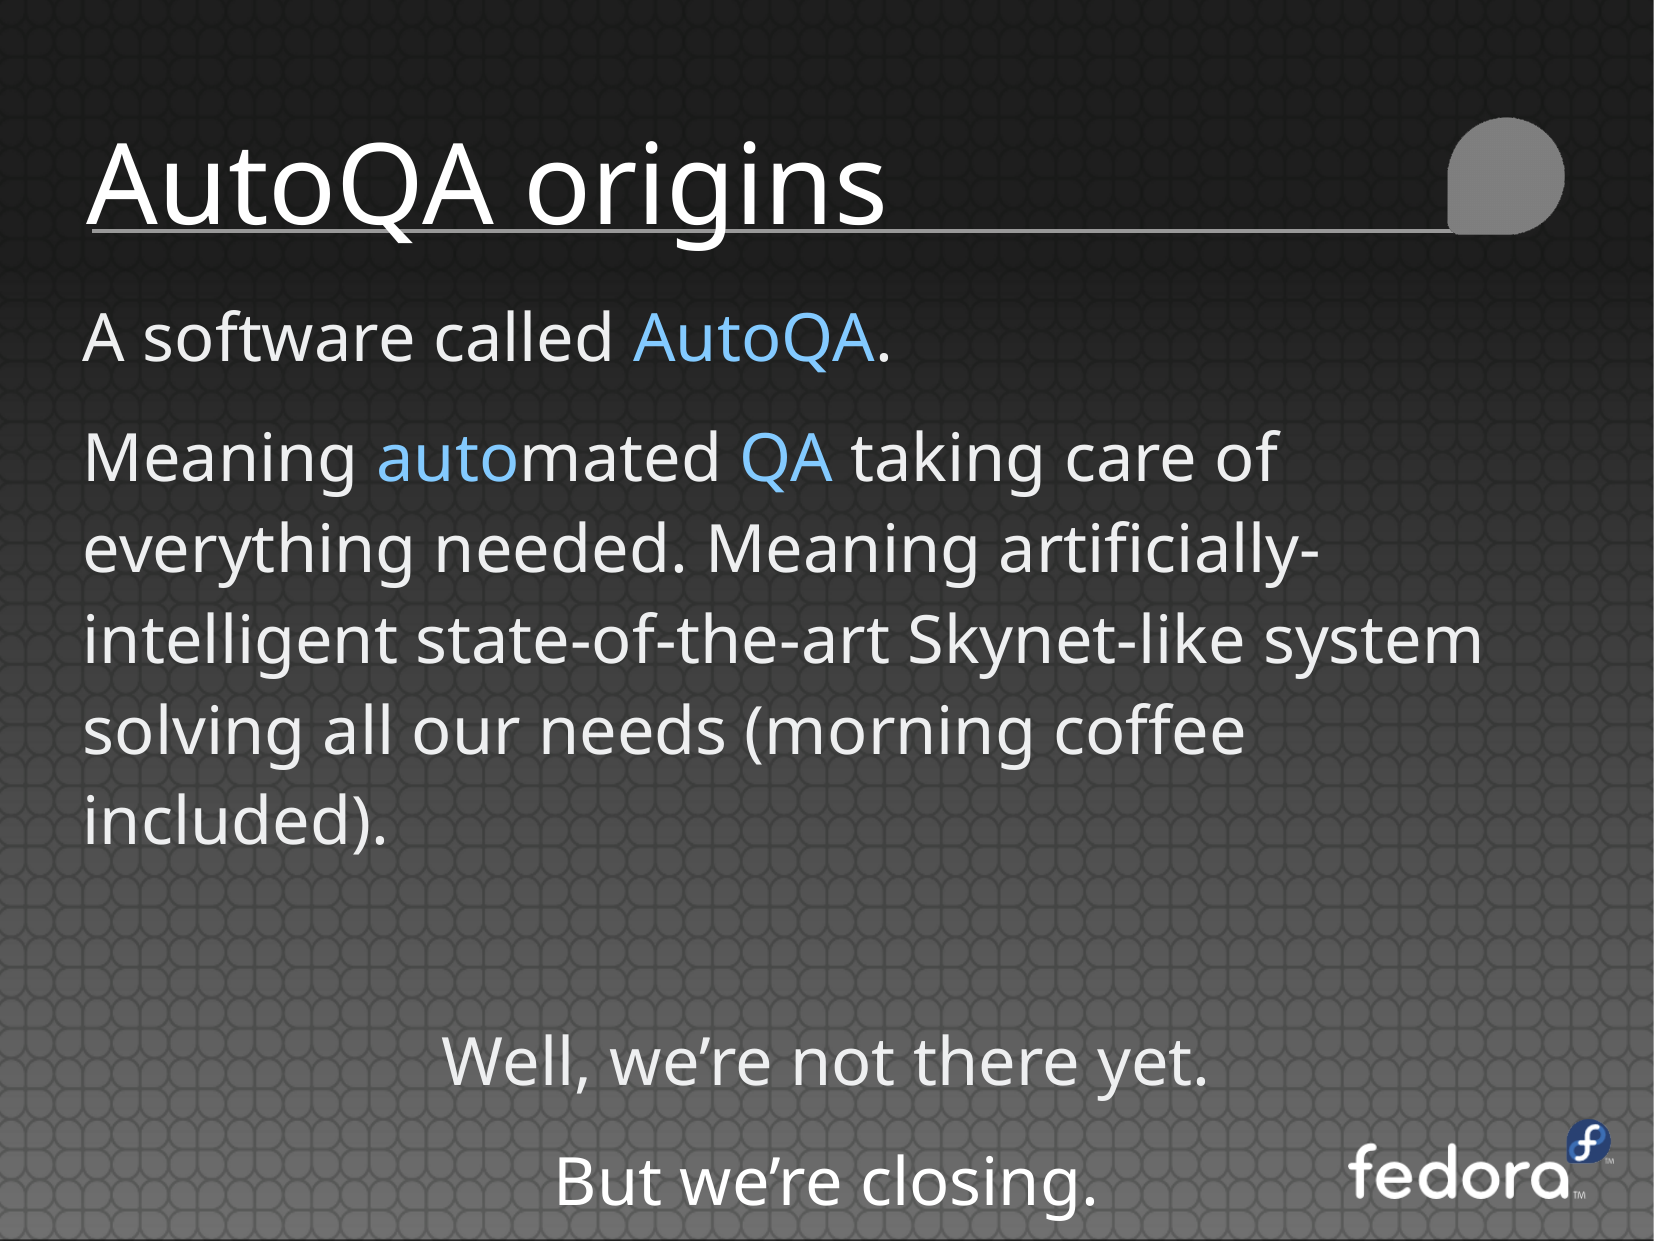

# AutoQA origins
A software called AutoQA.
Meaning automated QA taking care of everything needed. Meaning artificially-intelligent state-of-the-art Skynet-like system solving all our needs (morning coffee included).
Well, we’re not there yet.
But we’re closing.